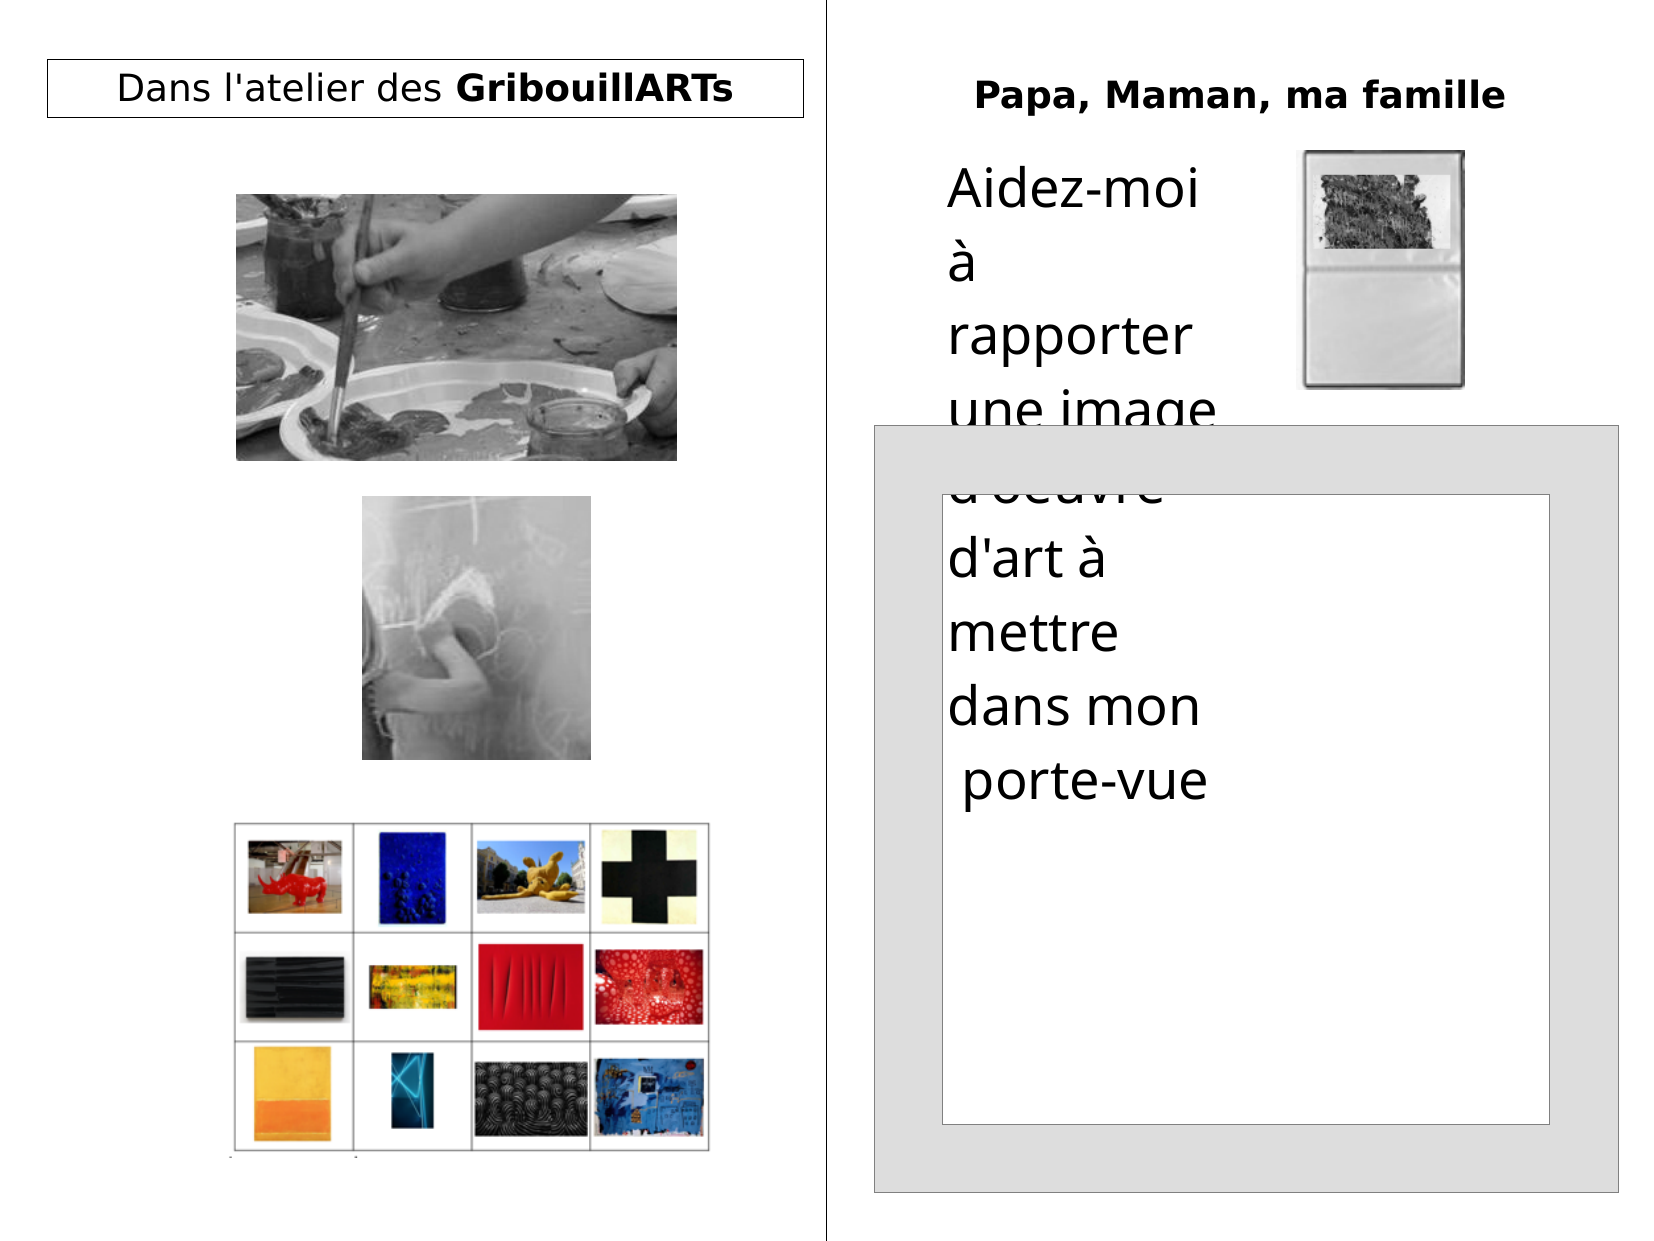

Papa, Maman, ma famille
Dans l'atelier des GribouillARTs
Aidez-moi à rapporter une image d'oeuvre d'art à mettre dans mon
 porte-vue